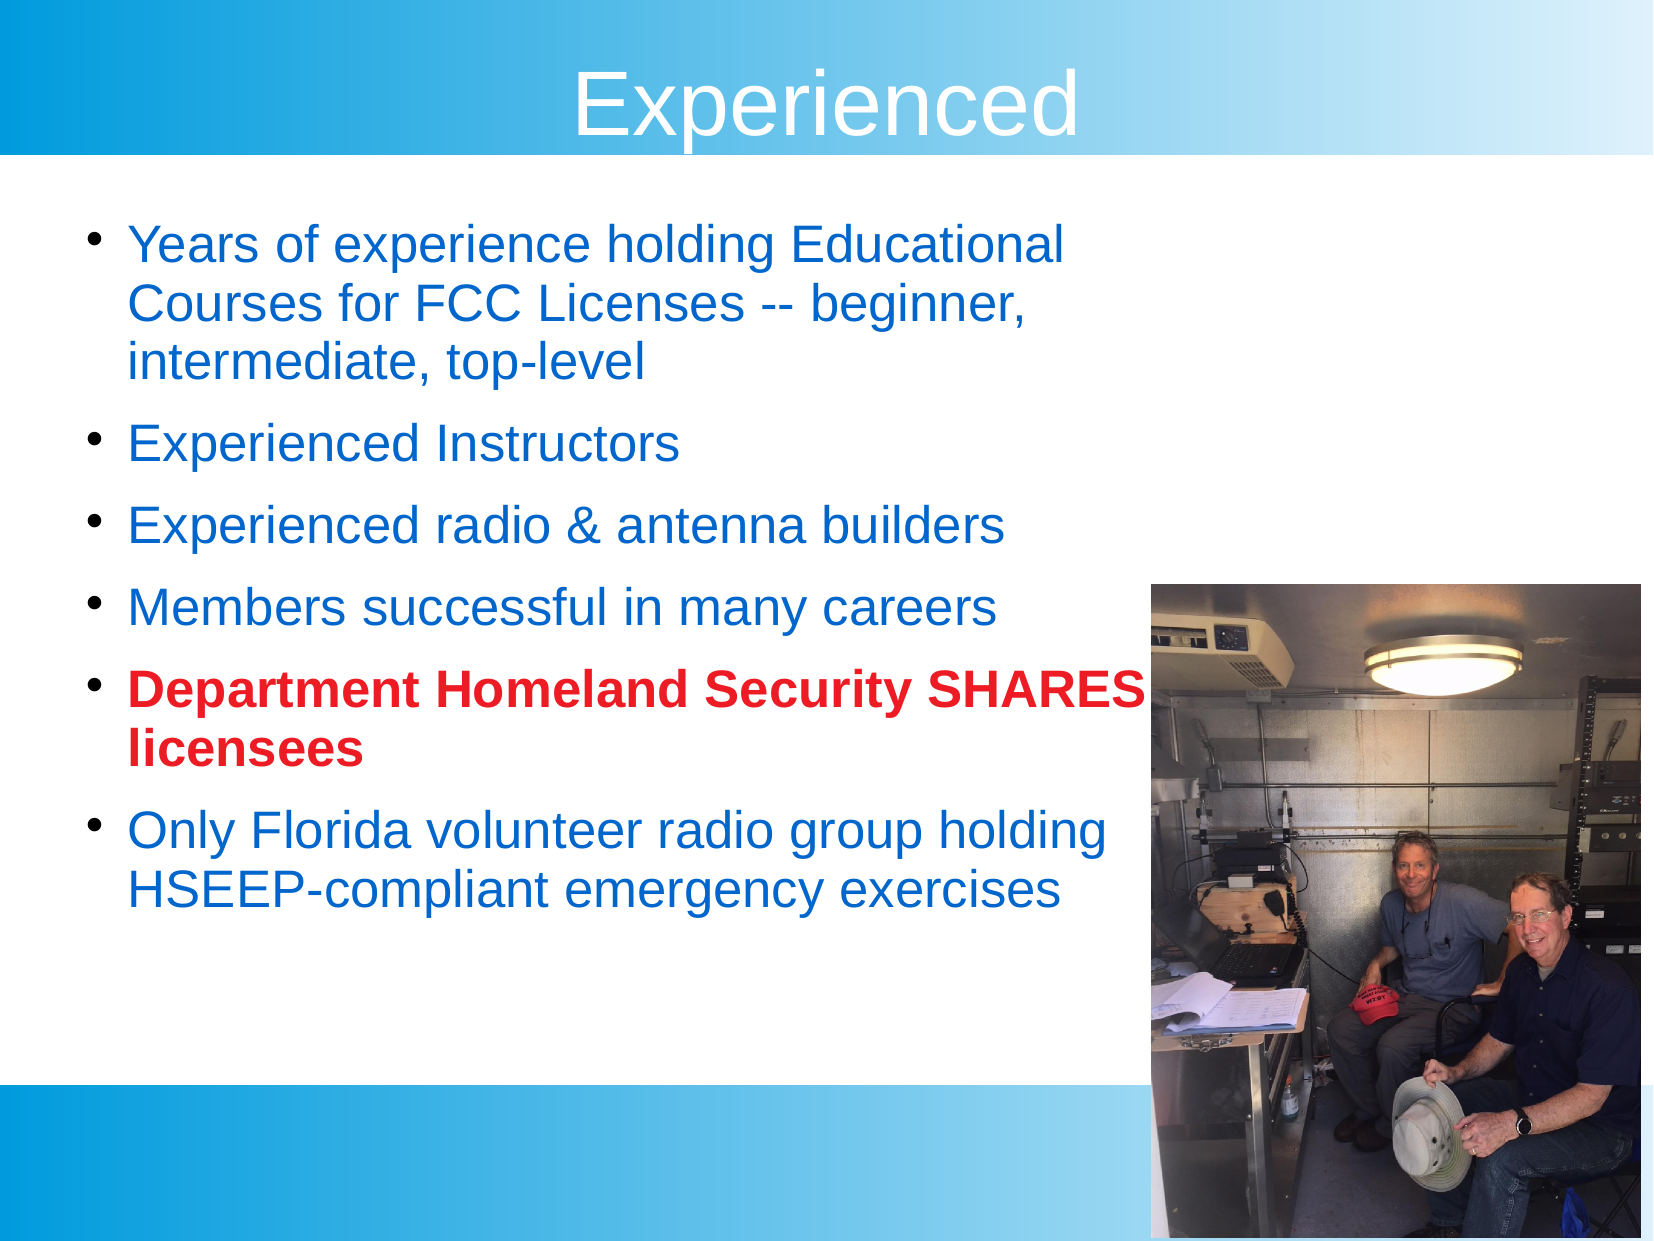

# Experienced
Years of experience holding Educational Courses for FCC Licenses -- beginner, intermediate, top-level
Experienced Instructors
Experienced radio & antenna builders
Members successful in many careers
Department Homeland Security SHARES licensees
Only Florida volunteer radio group holding HSEEP-compliant emergency exercises